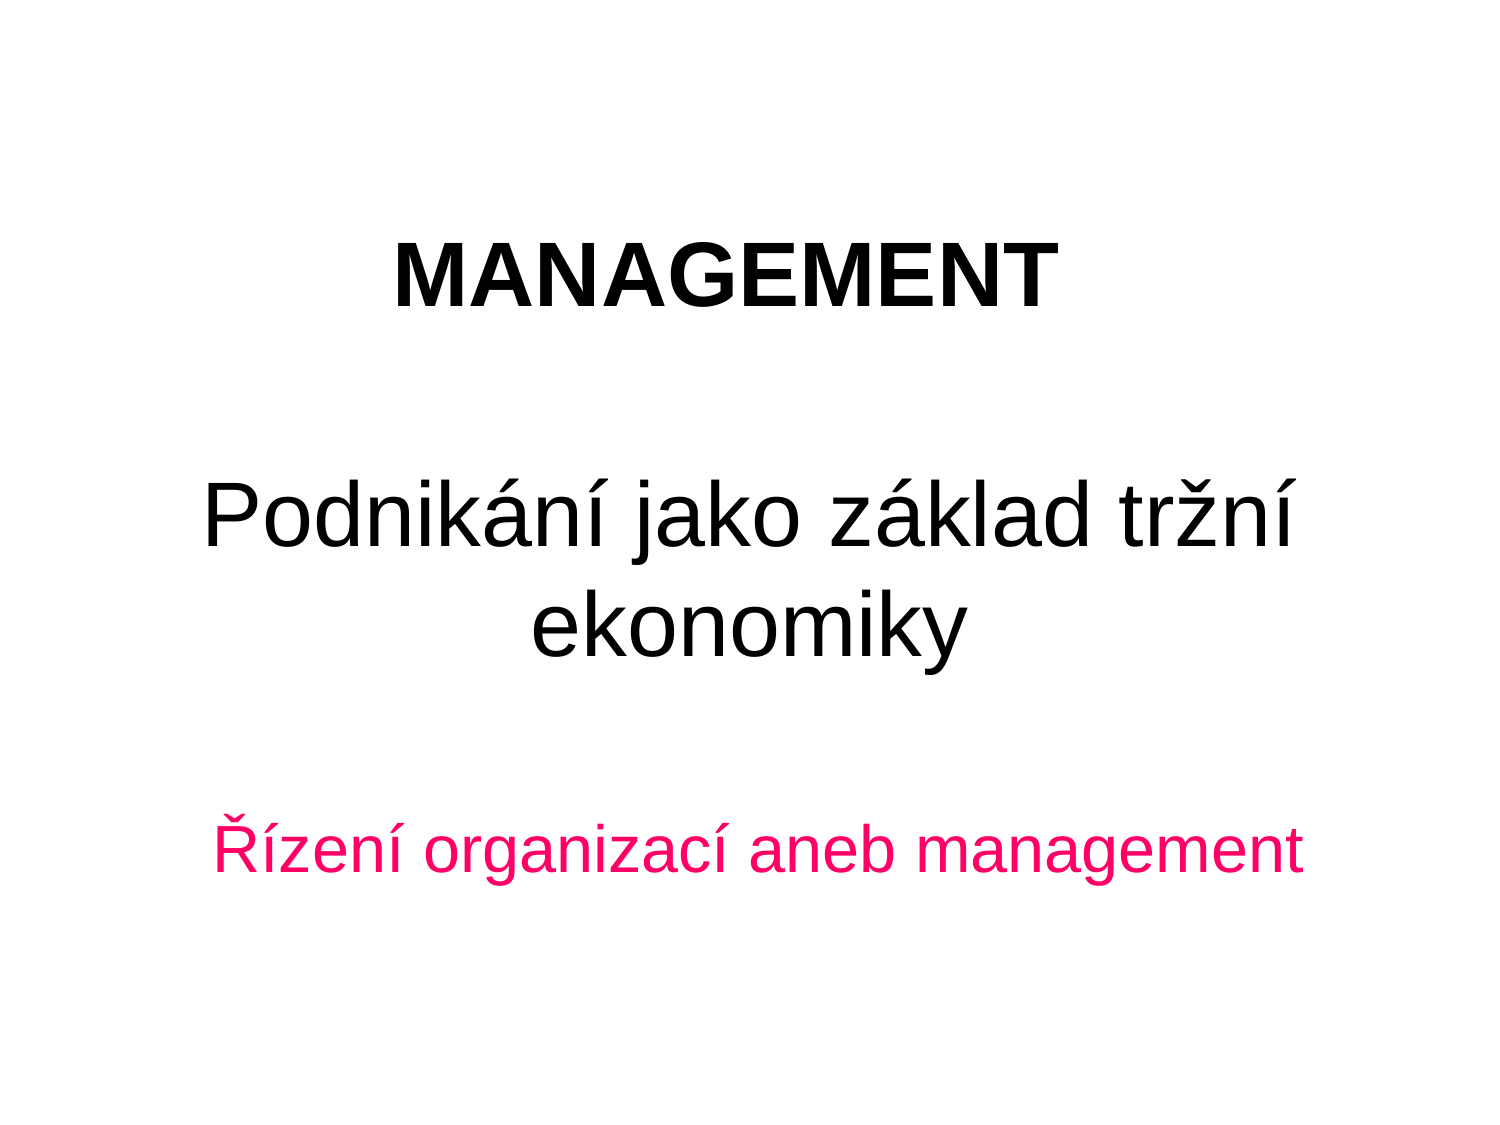

# MANAGEMENT
Podnikání jako základ tržní ekonomiky
Řízení organizací aneb management